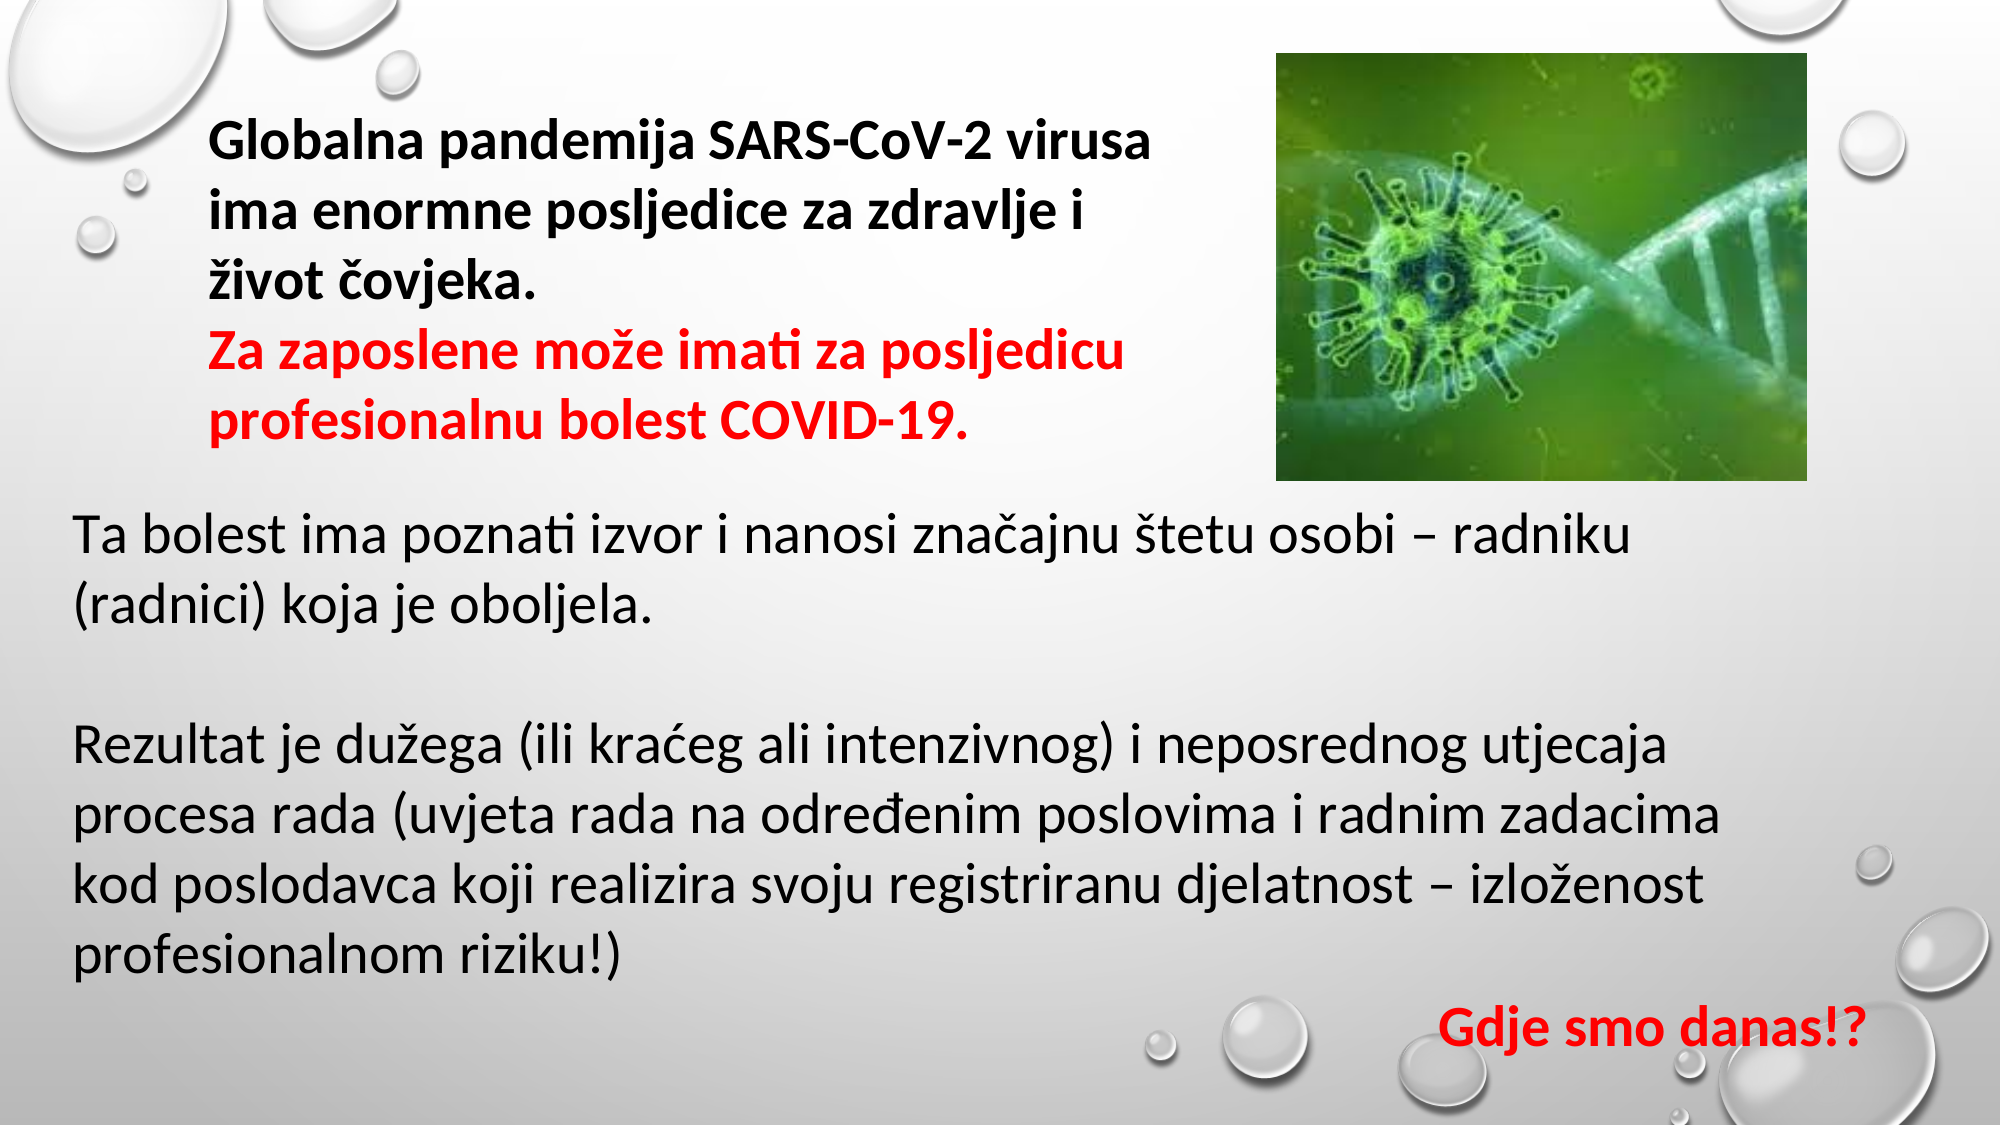

Globalna pandemija SARS-CoV-2 virusa ima enormne posljedice za zdravlje i život čovjeka.
Za zaposlene može imati za posljedicu profesionalnu bolest COVID-19.
Ta bolest ima poznati izvor i nanosi značajnu štetu osobi – radniku (radnici) koja je oboljela.
Rezultat je dužega (ili kraćeg ali intenzivnog) i neposrednog utjecaja procesa rada (uvjeta rada na određenim poslovima i radnim zadacima kod poslodavca koji realizira svoju registriranu djelatnost – izloženost profesionalnom riziku!)
Gdje smo danas!?